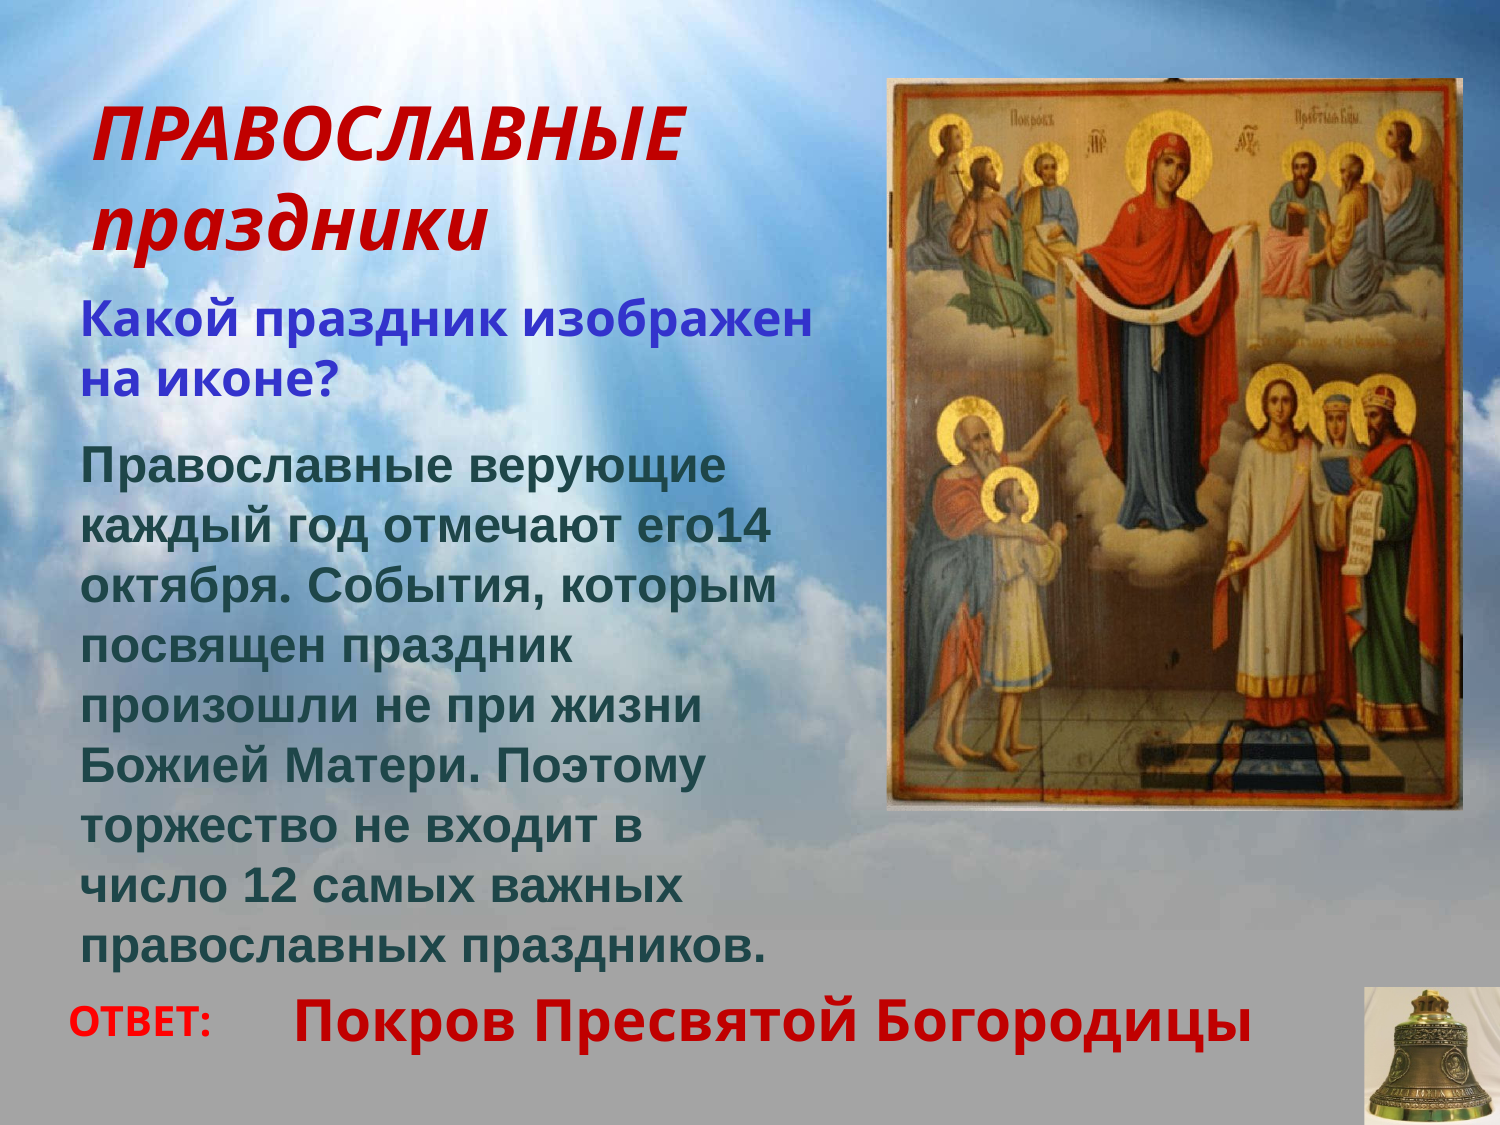

ПРАВОСЛАВНЫЕ праздники
Какой праздник изображен на иконе?
Православные верующие каждый год отмечают его14 октября. События, которым посвящен праздник произошли не при жизни Божией Матери. Поэтому торжество не входит в число 12 самых важных православных праздников.
Покров Пресвятой Богородицы
ОТВЕТ: